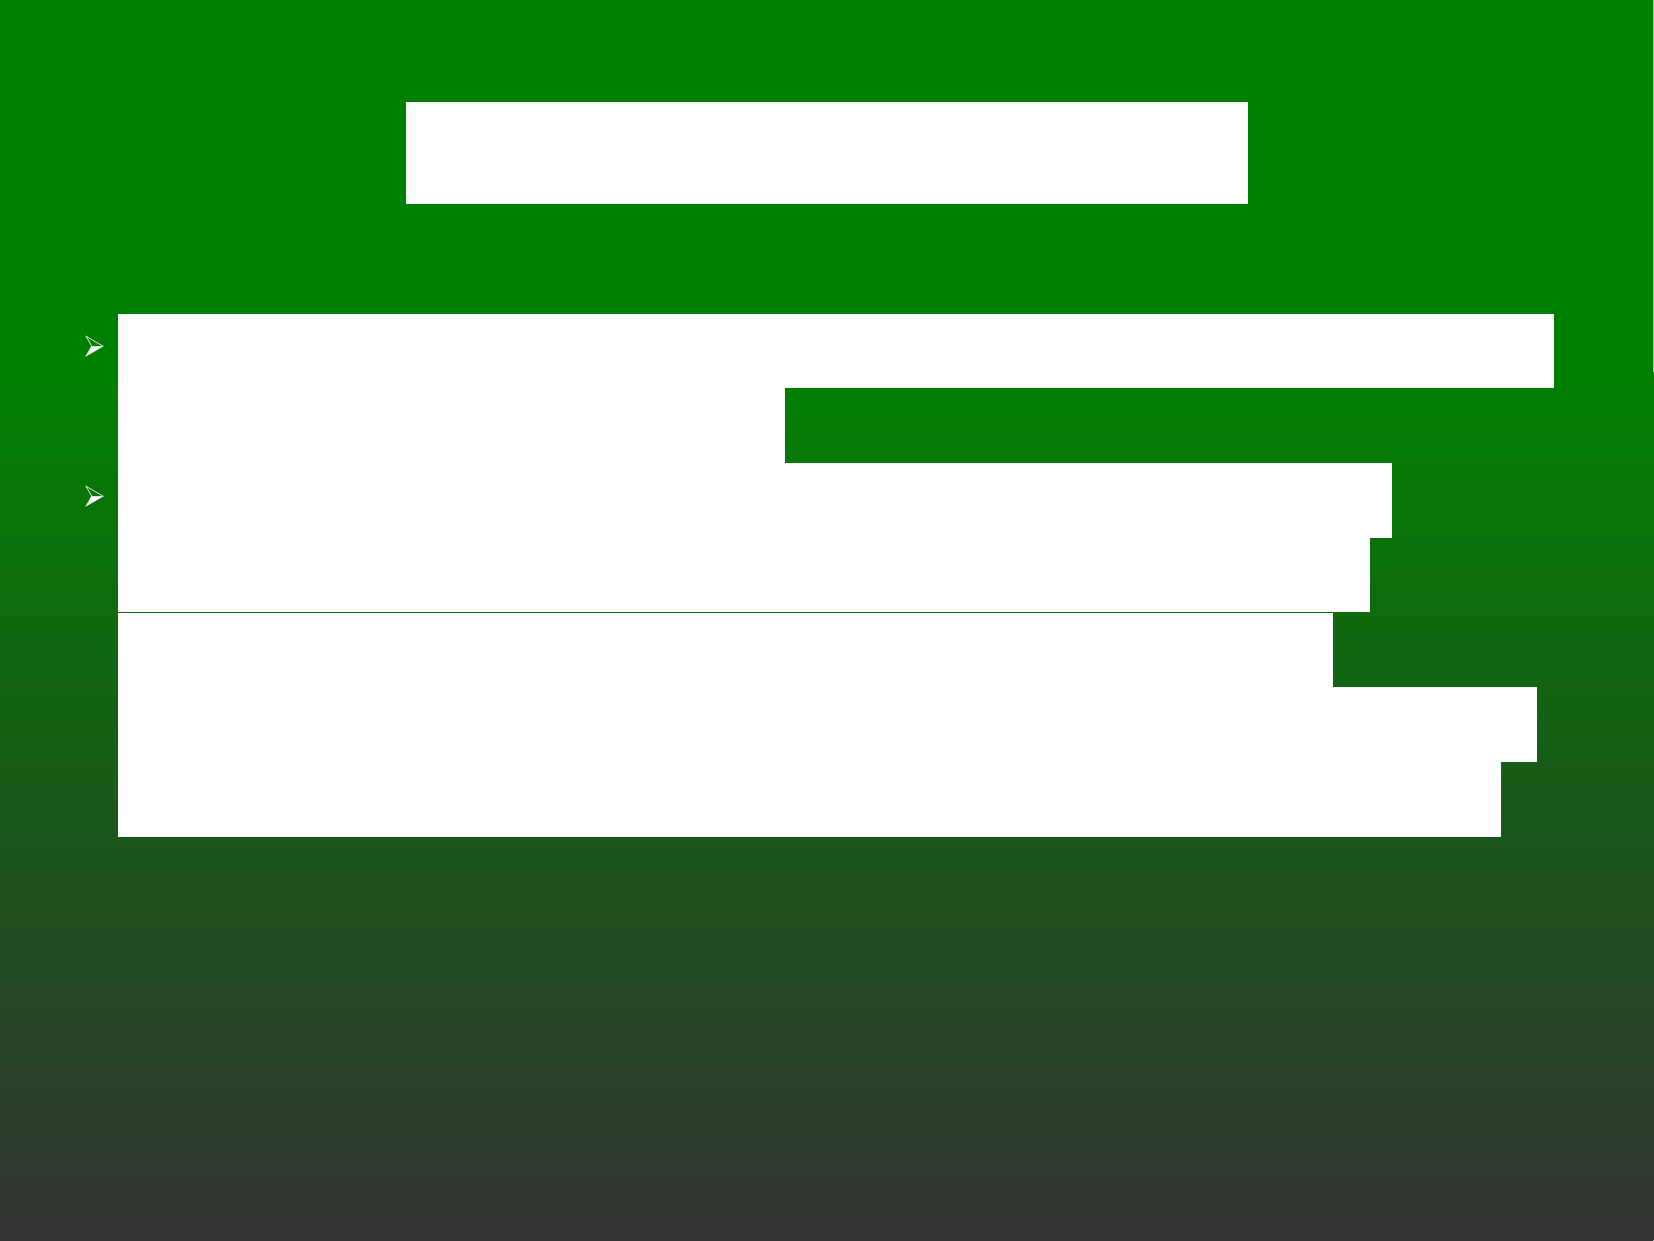

# EN 50173/EN 50174
EN 50173 to adaptacja normy ISO/IEC 11801 na teren Unii Europejskiej
EN 50174 to uporządkowana wersja normy 50173, podzielona na 3 części – Instalację okablowania, Planowanie i wykonawstwo instalacji wewnątrz budynków oraz Planowanie i wykonawstwo instalacji na zewnątrz budynków